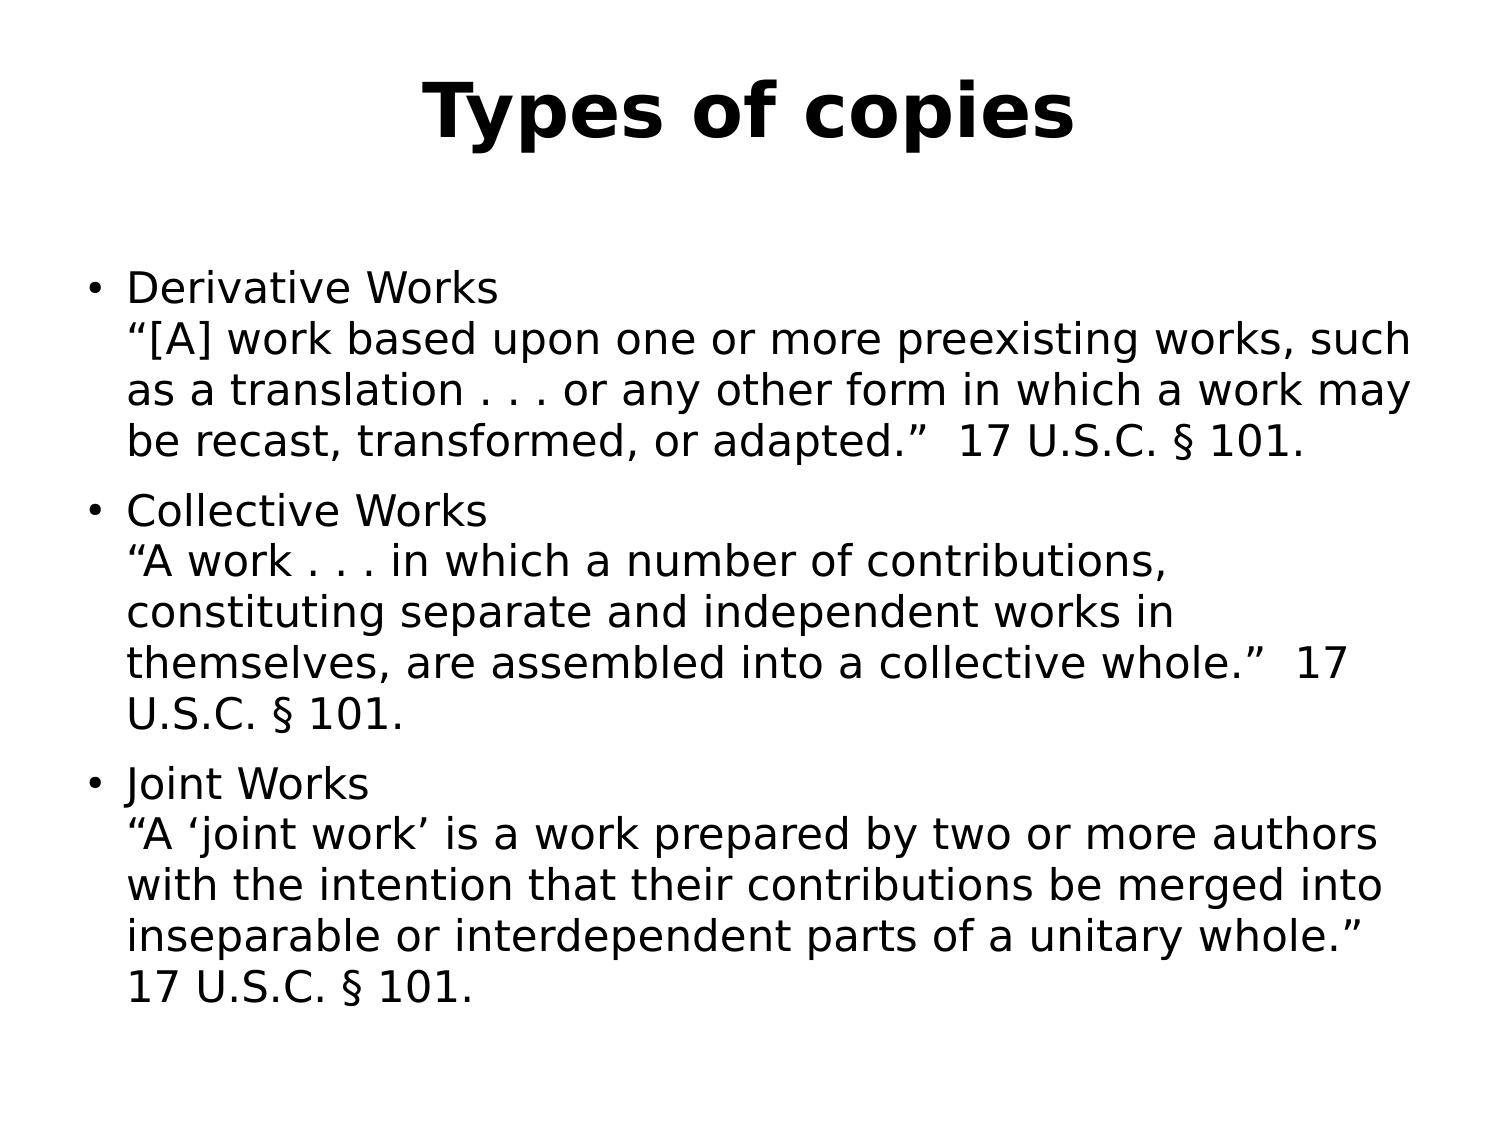

# Types of copies
Derivative Works
“[A] work based upon one or more preexisting works, such as a translation . . . or any other form in which a work may be recast, transformed, or adapted.” 17 U.S.C. § 101.
Collective Works
“A work . . . in which a number of contributions, constituting separate and independent works in themselves, are assembled into a collective whole.” 17 U.S.C. § 101.
Joint Works
“A ‘joint work’ is a work prepared by two or more authors with the intention that their contributions be merged into inseparable or interdependent parts of a unitary whole.” 17 U.S.C. § 101.